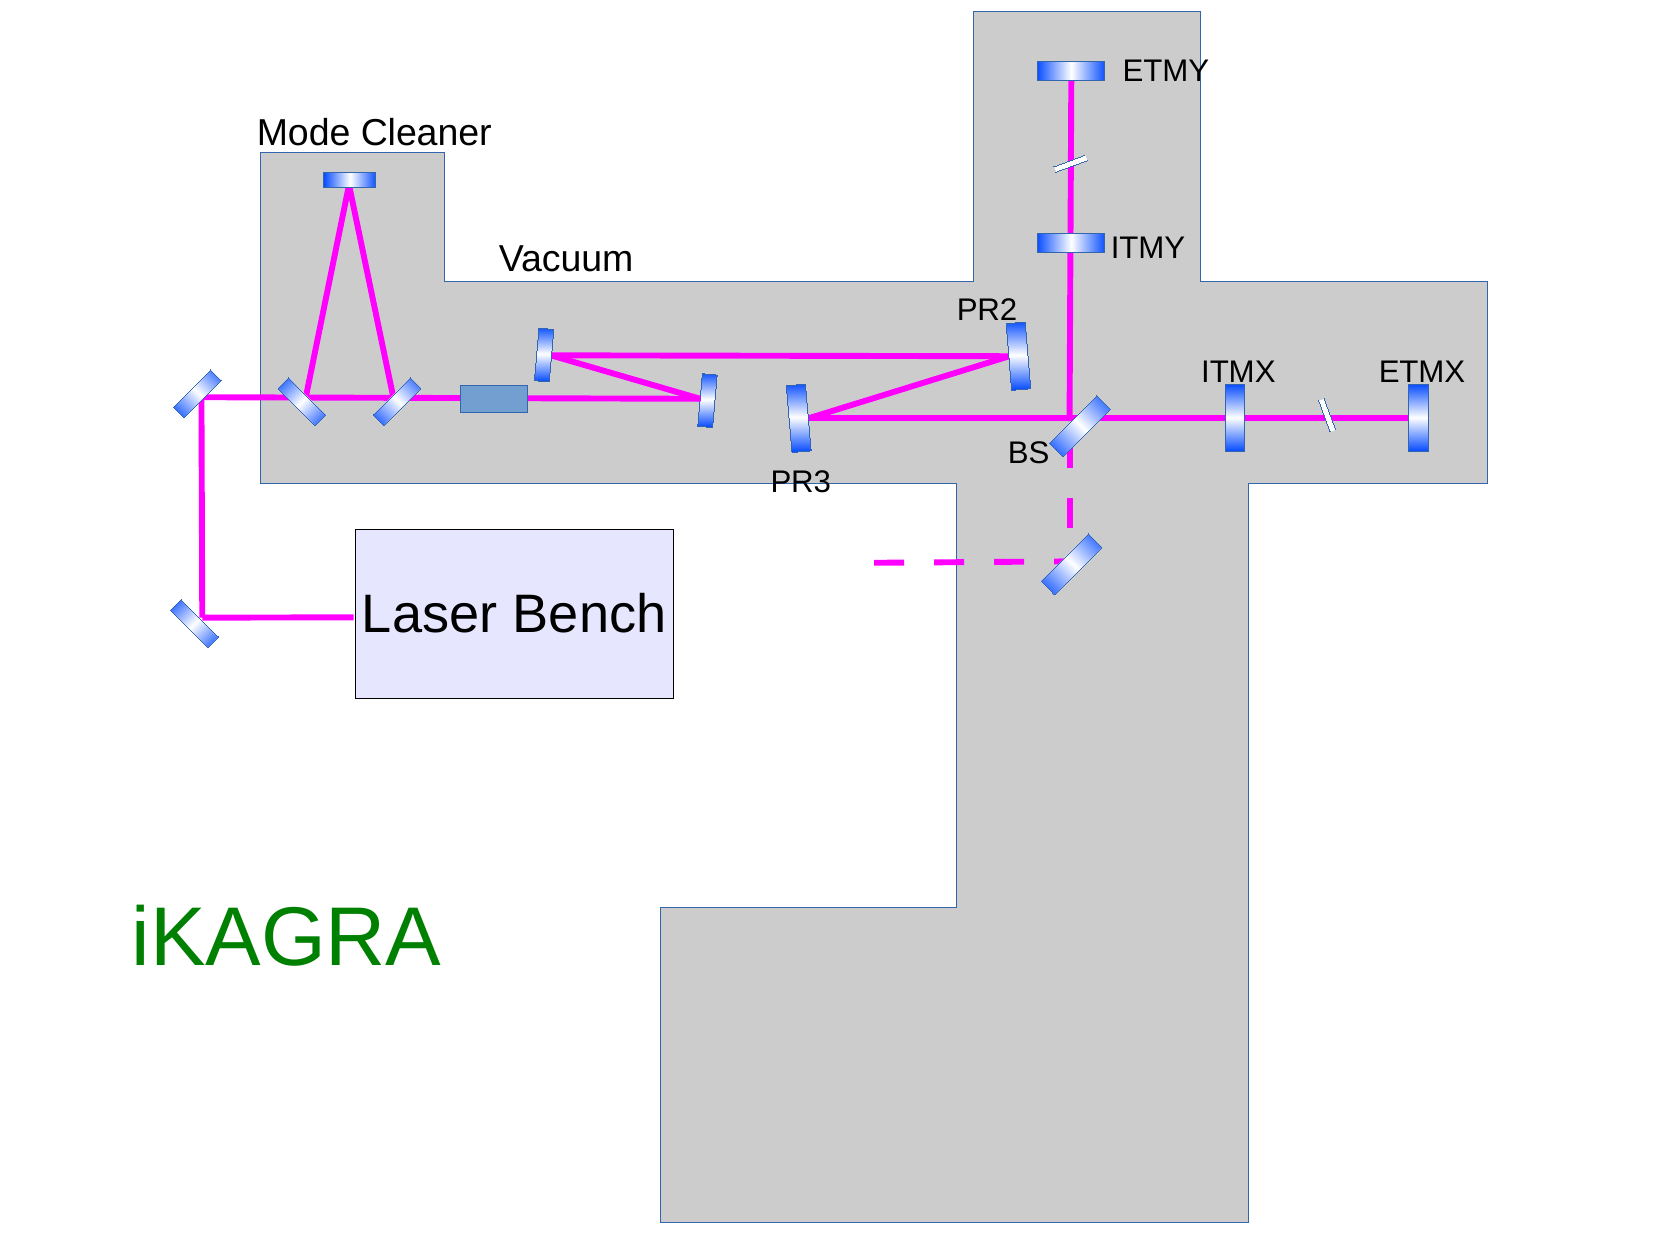

ETMY
Mode Cleaner
ITMY
Vacuum
PR2
ITMX
ETMX
BS
PR3
Laser Bench
iKAGRA